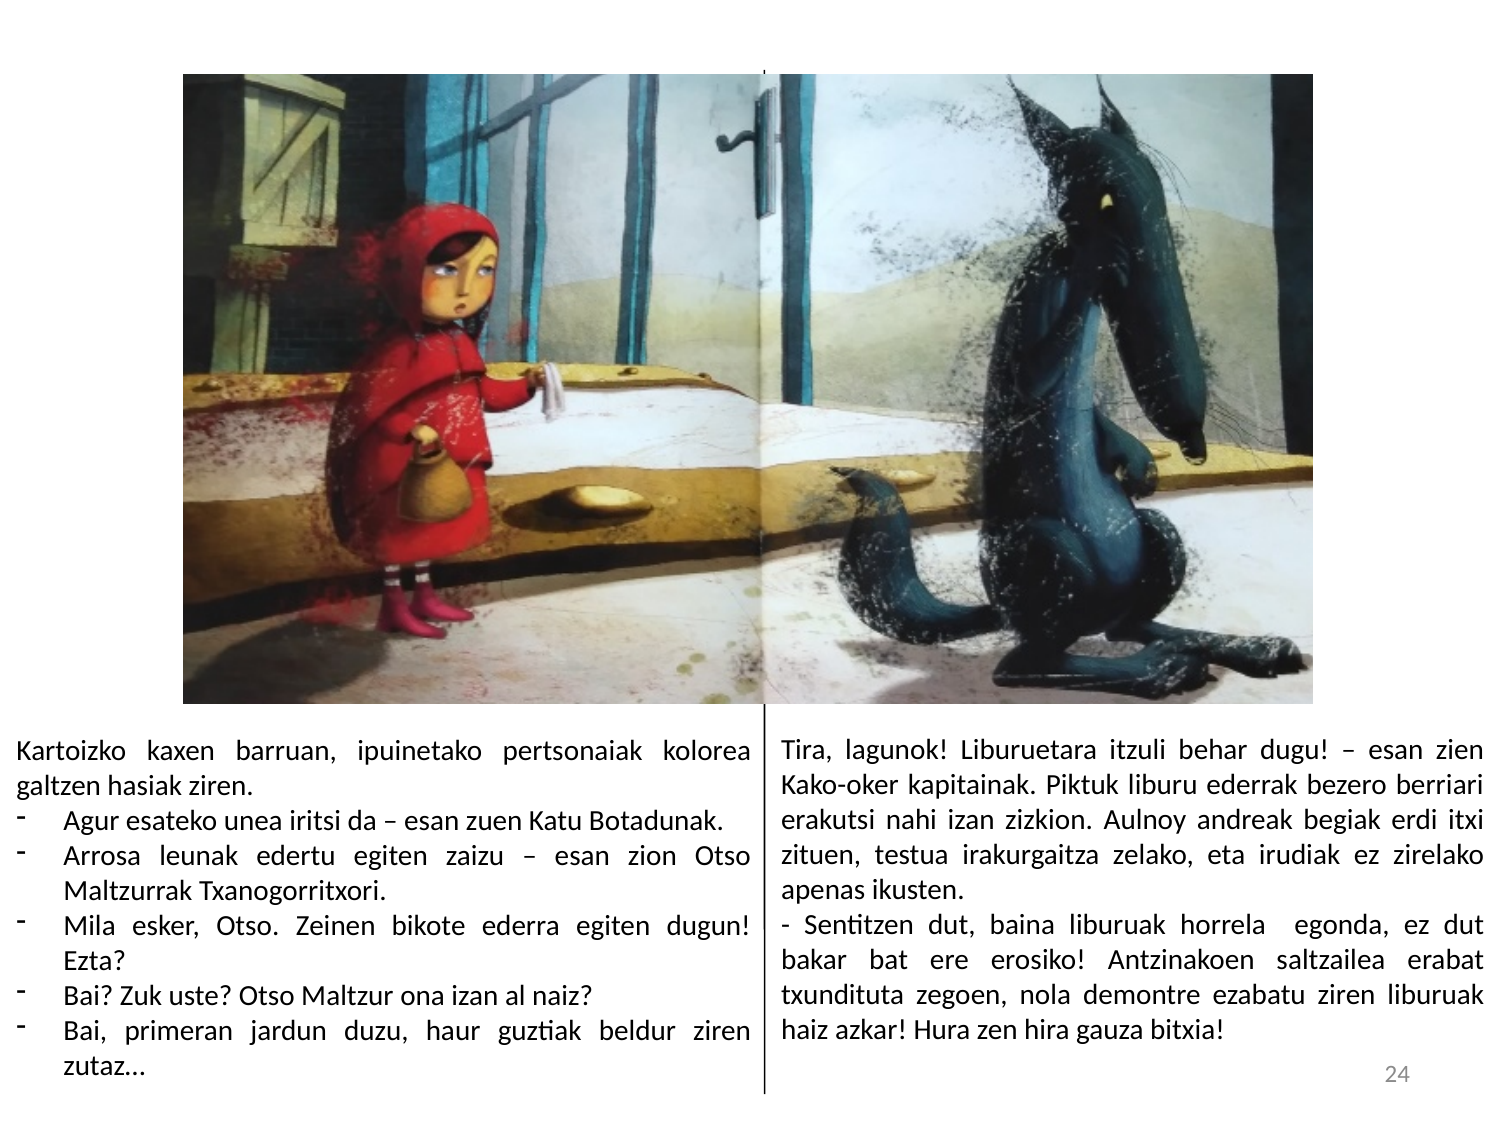

Tira, lagunok! Liburuetara itzuli behar dugu! – esan zien Kako-oker kapitainak. Piktuk liburu ederrak bezero berriari erakutsi nahi izan zizkion. Aulnoy andreak begiak erdi itxi zituen, testua irakurgaitza zelako, eta irudiak ez zirelako apenas ikusten.
- Sentitzen dut, baina liburuak horrela egonda, ez dut bakar bat ere erosiko! Antzinakoen saltzailea erabat txundituta zegoen, nola demontre ezabatu ziren liburuak haiz azkar! Hura zen hira gauza bitxia!
Kartoizko kaxen barruan, ipuinetako pertsonaiak kolorea galtzen hasiak ziren.
Agur esateko unea iritsi da – esan zuen Katu Botadunak.
Arrosa leunak edertu egiten zaizu – esan zion Otso Maltzurrak Txanogorritxori.
Mila esker, Otso. Zeinen bikote ederra egiten dugun! Ezta?
Bai? Zuk uste? Otso Maltzur ona izan al naiz?
Bai, primeran jardun duzu, haur guztiak beldur ziren zutaz…